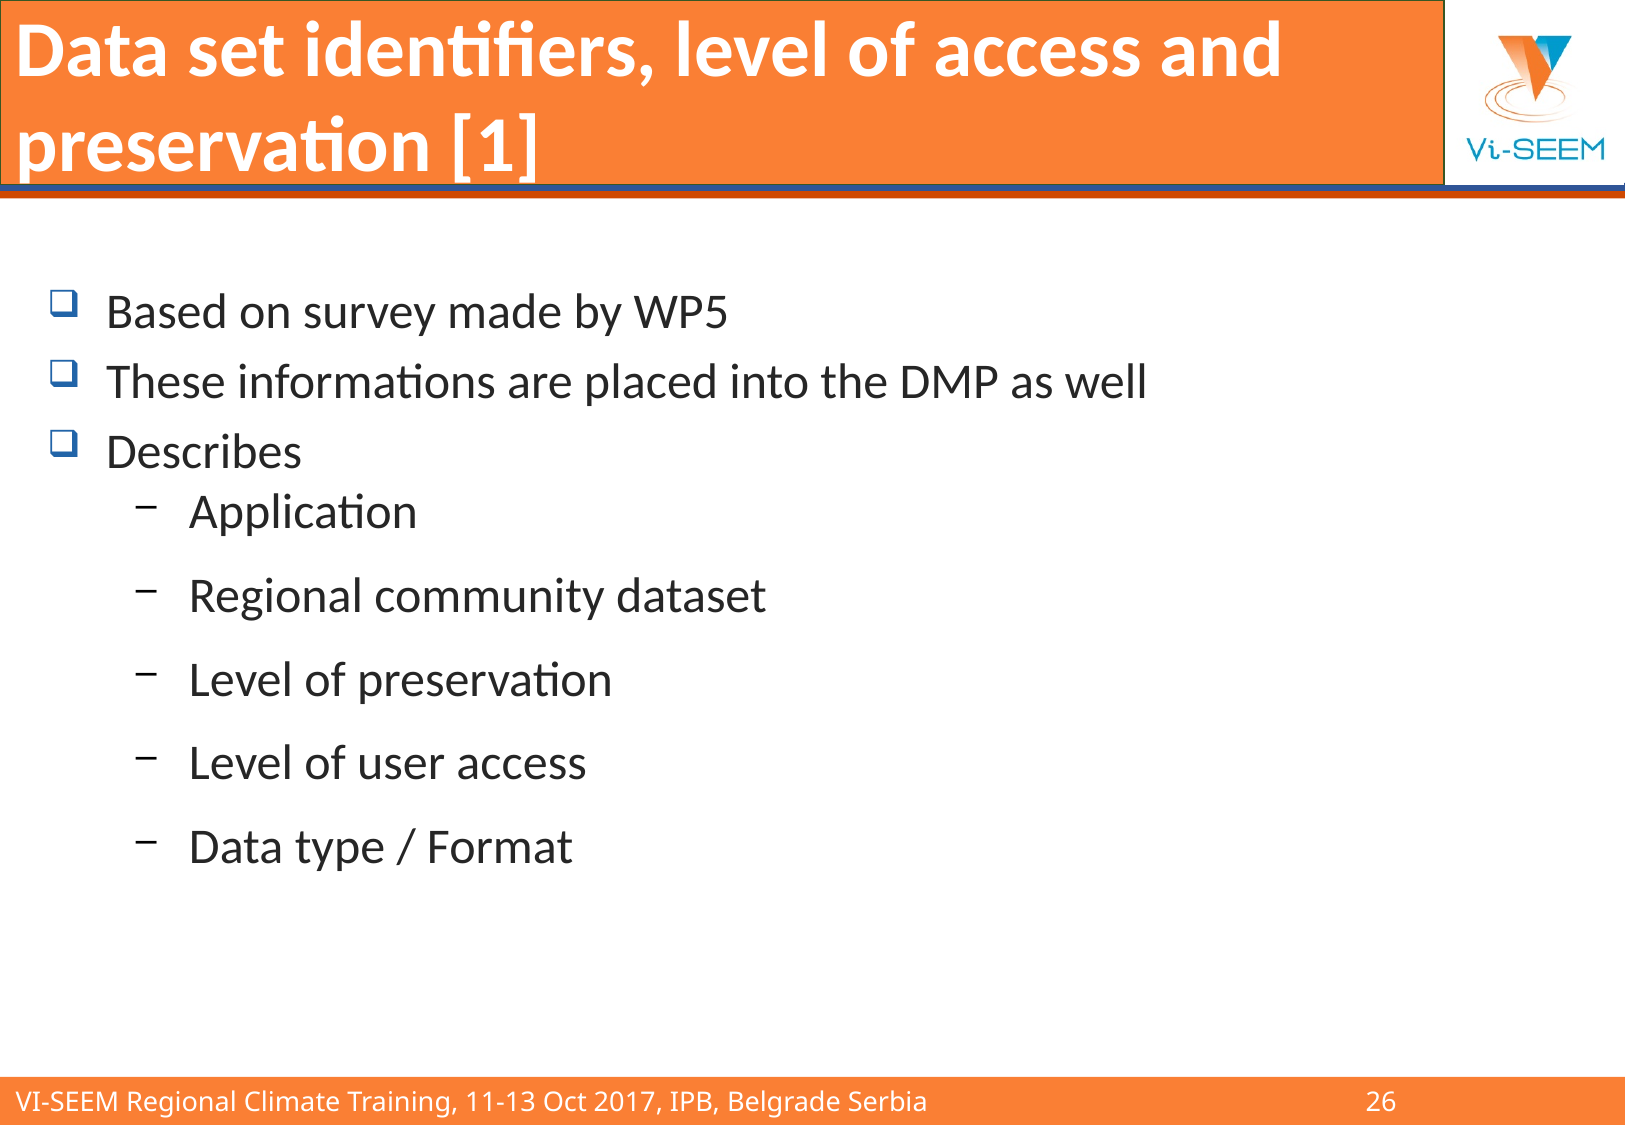

# Data set identifiers, level of access and preservation [1]
Based on survey made by WP5
These informations are placed into the DMP as well
Describes
Application
Regional community dataset
Level of preservation
Level of user access
Data type / Format
VI-SEEM Regional Climate Training, 11-13 Oct 2017, IPB, Belgrade Serbia